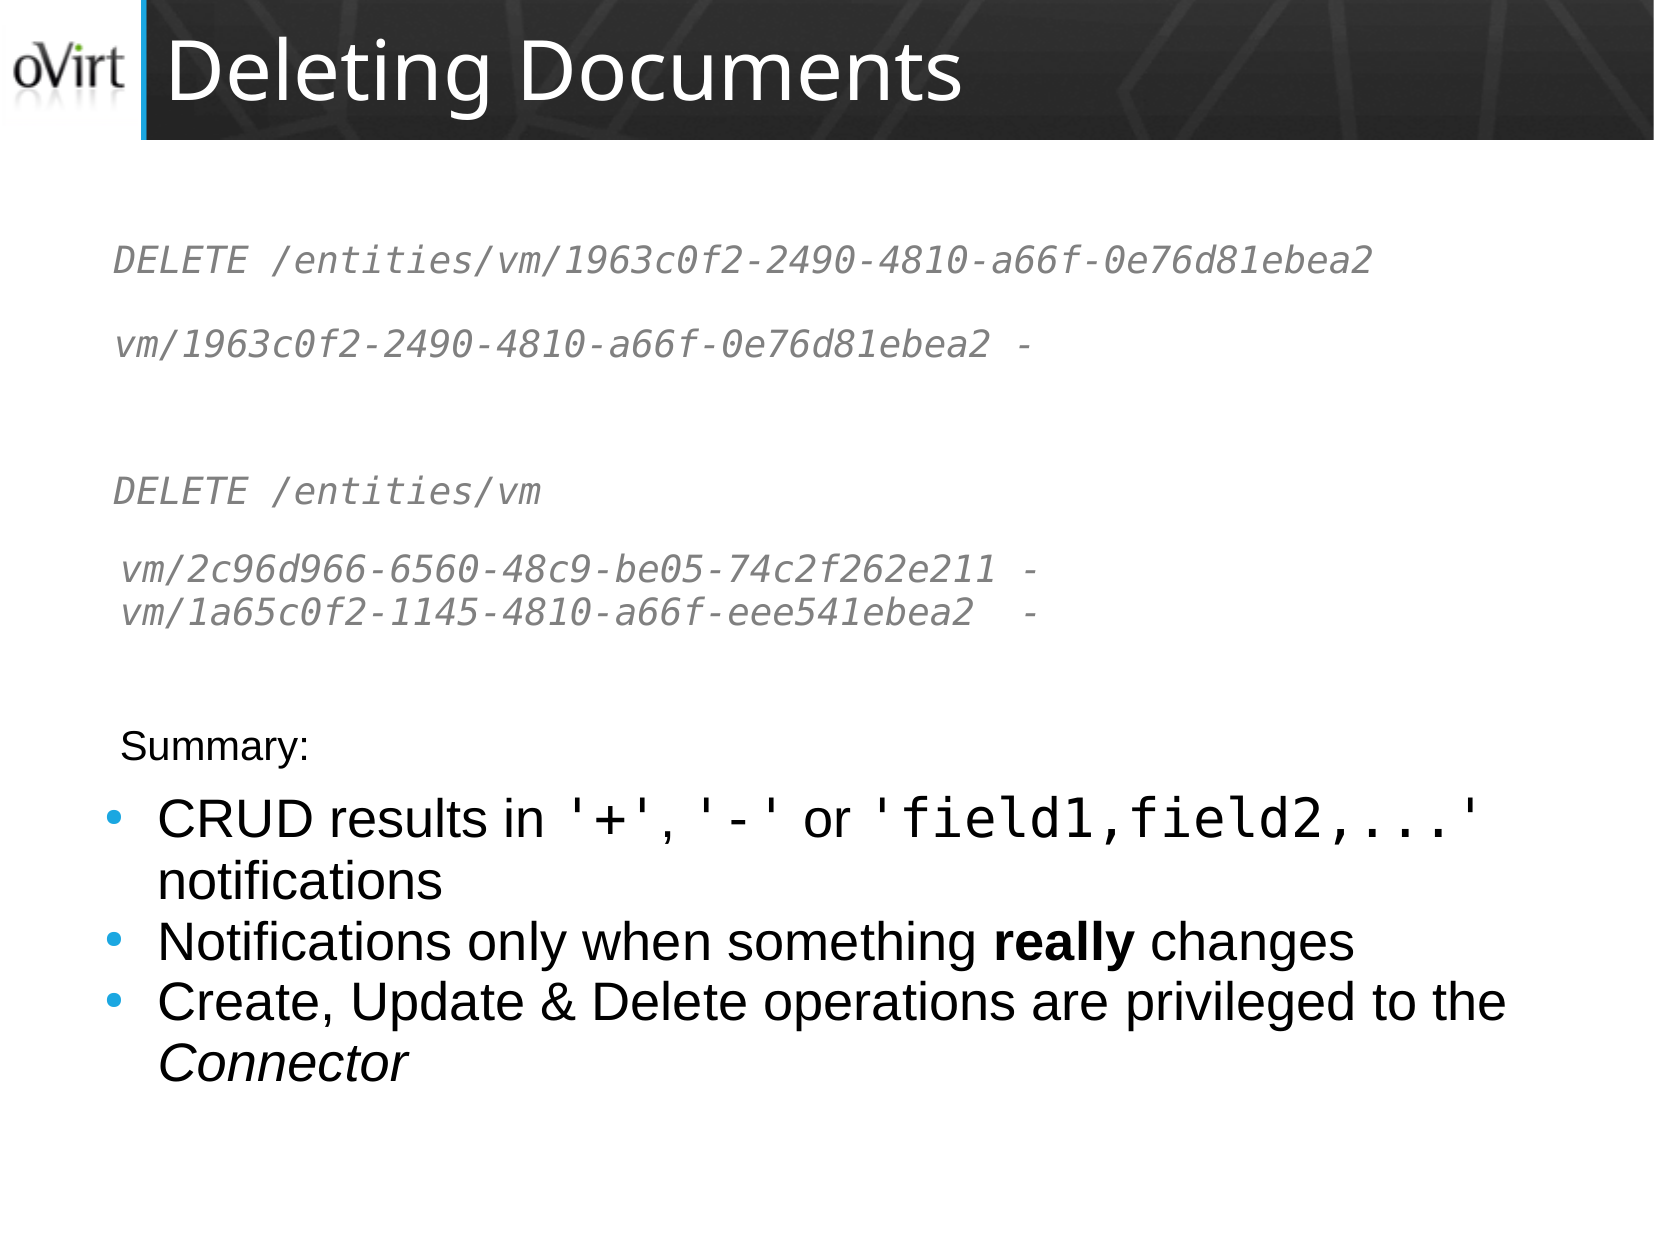

# Deleting Documents
DELETE /entities/vm/1963c0f2-2490-4810-a66f-0e76d81ebea2
vm/1963c0f2-2490-4810-a66f-0e76d81ebea2 -
DELETE /entities/vm
vm/2c96d966-6560-48c9-be05-74c2f262e211 -
vm/1a65c0f2-1145-4810-a66f-eee541ebea2 -
Summary:
CRUD results in '+', '-' or 'field1,field2,...' notifications
Notifications only when something really changes
Create, Update & Delete operations are privileged to the Connector